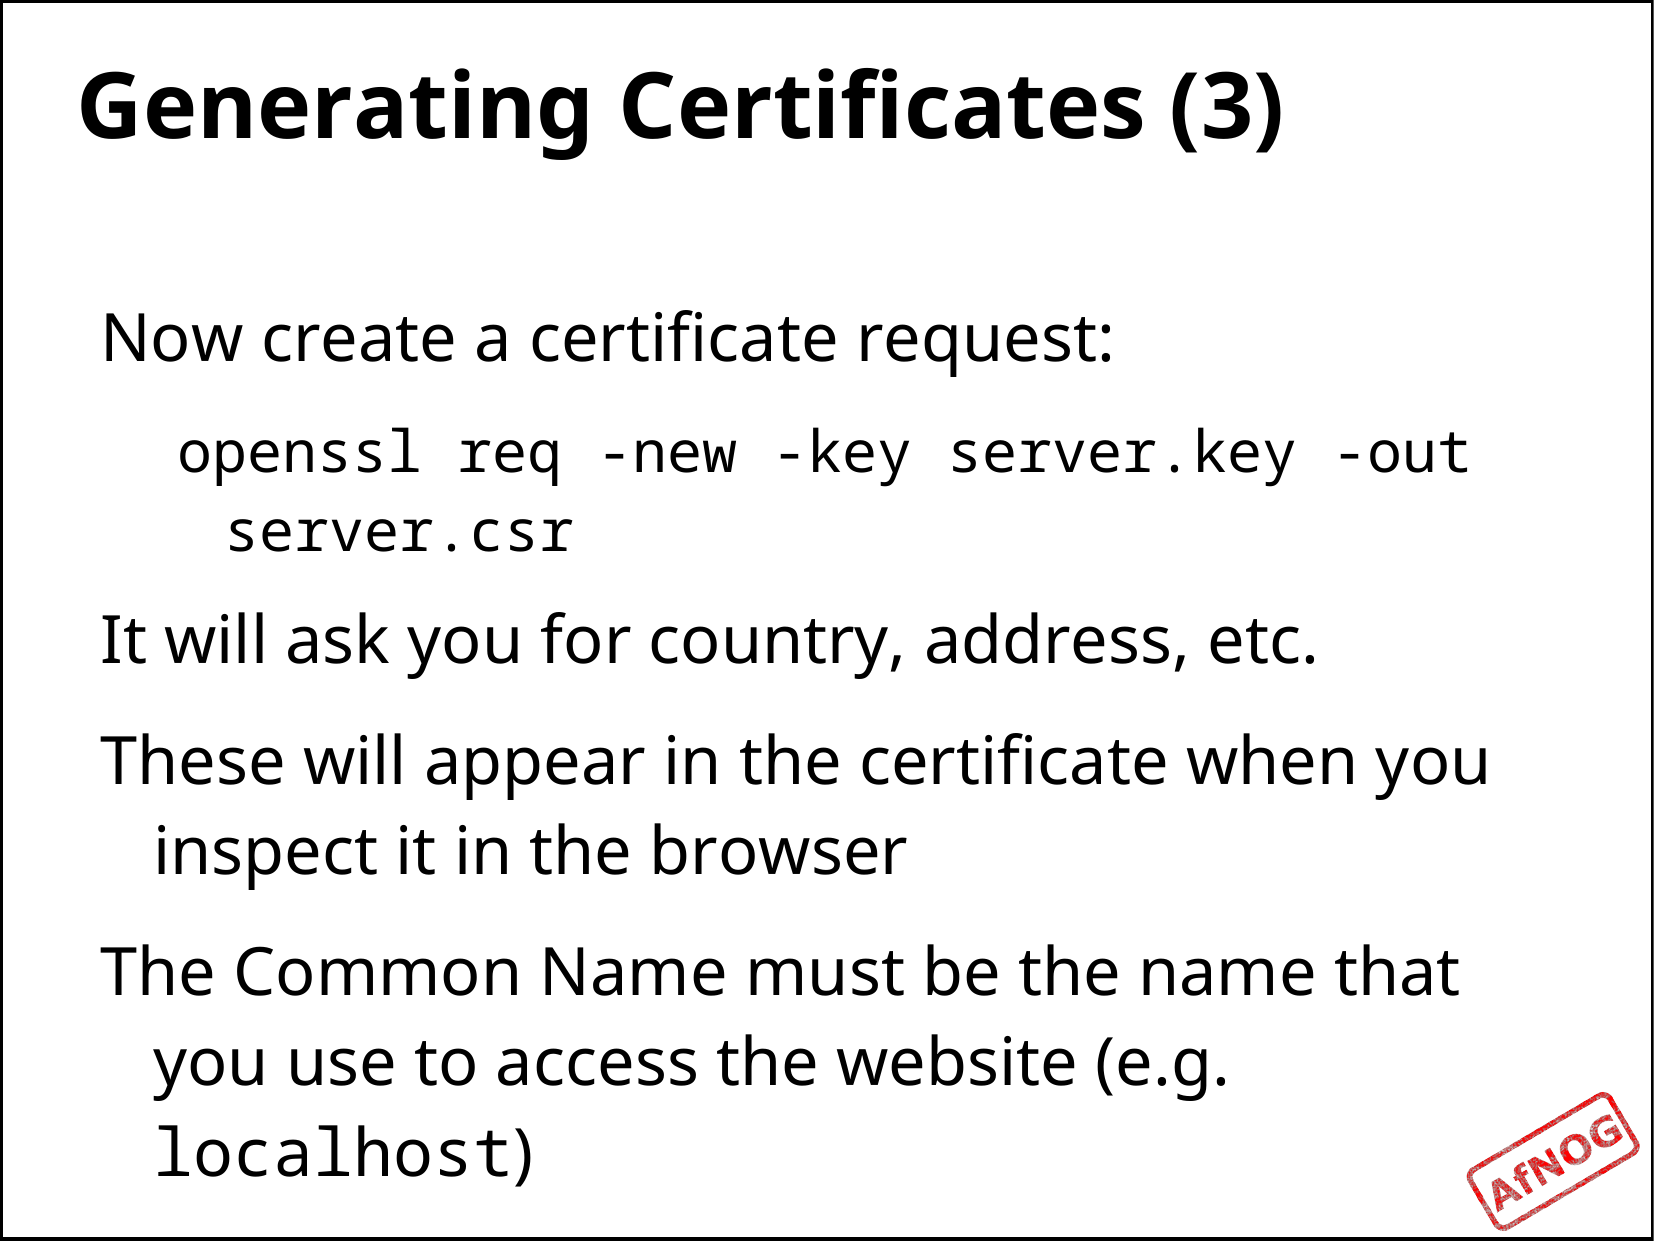

# Generating Certificates (3)
Now create a certificate request:
openssl req -new -key server.key -out server.csr
It will ask you for country, address, etc.
These will appear in the certificate when you inspect it in the browser
The Common Name must be the name that you use to access the website (e.g. localhost)